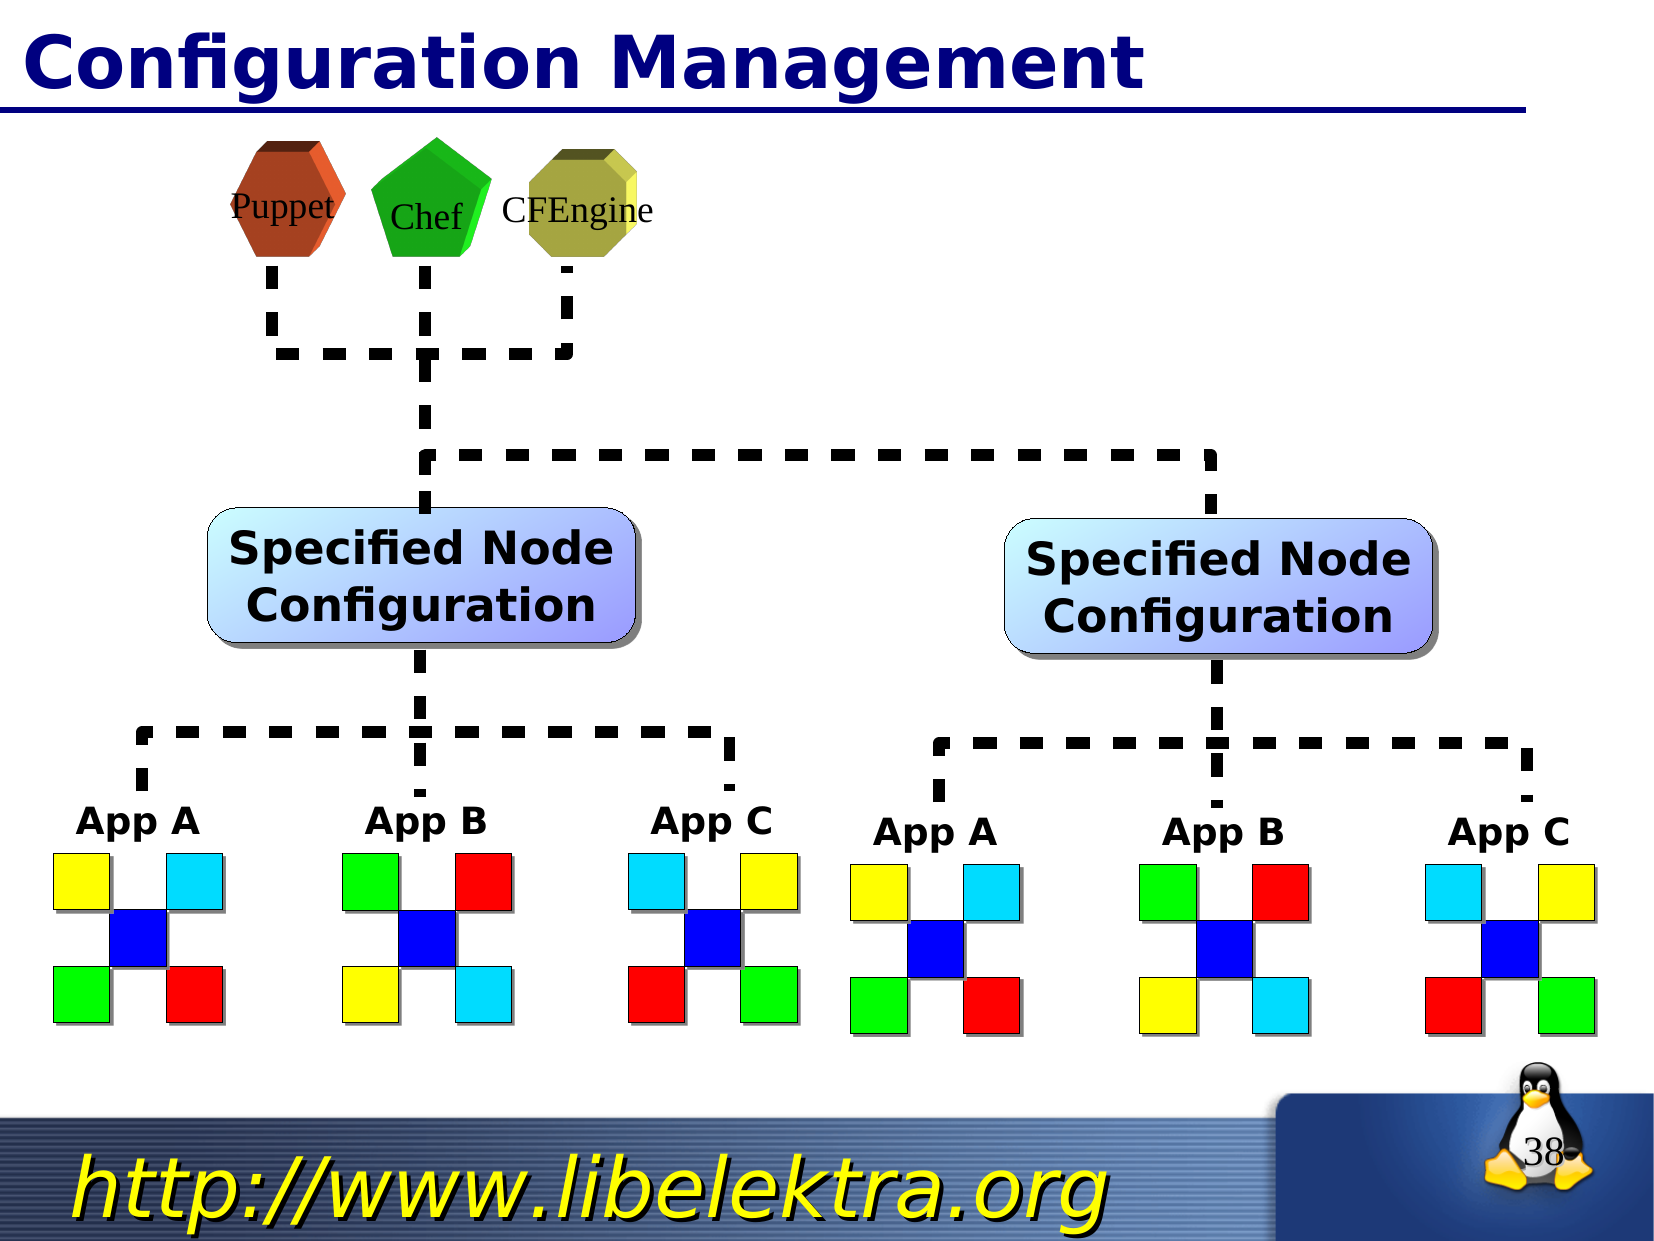

Configuration Management
Chef
Puppet
CFEngine
Specified Node
Configuration
Specified Node
Configuration
App A
App B
App C
App A
App B
App C